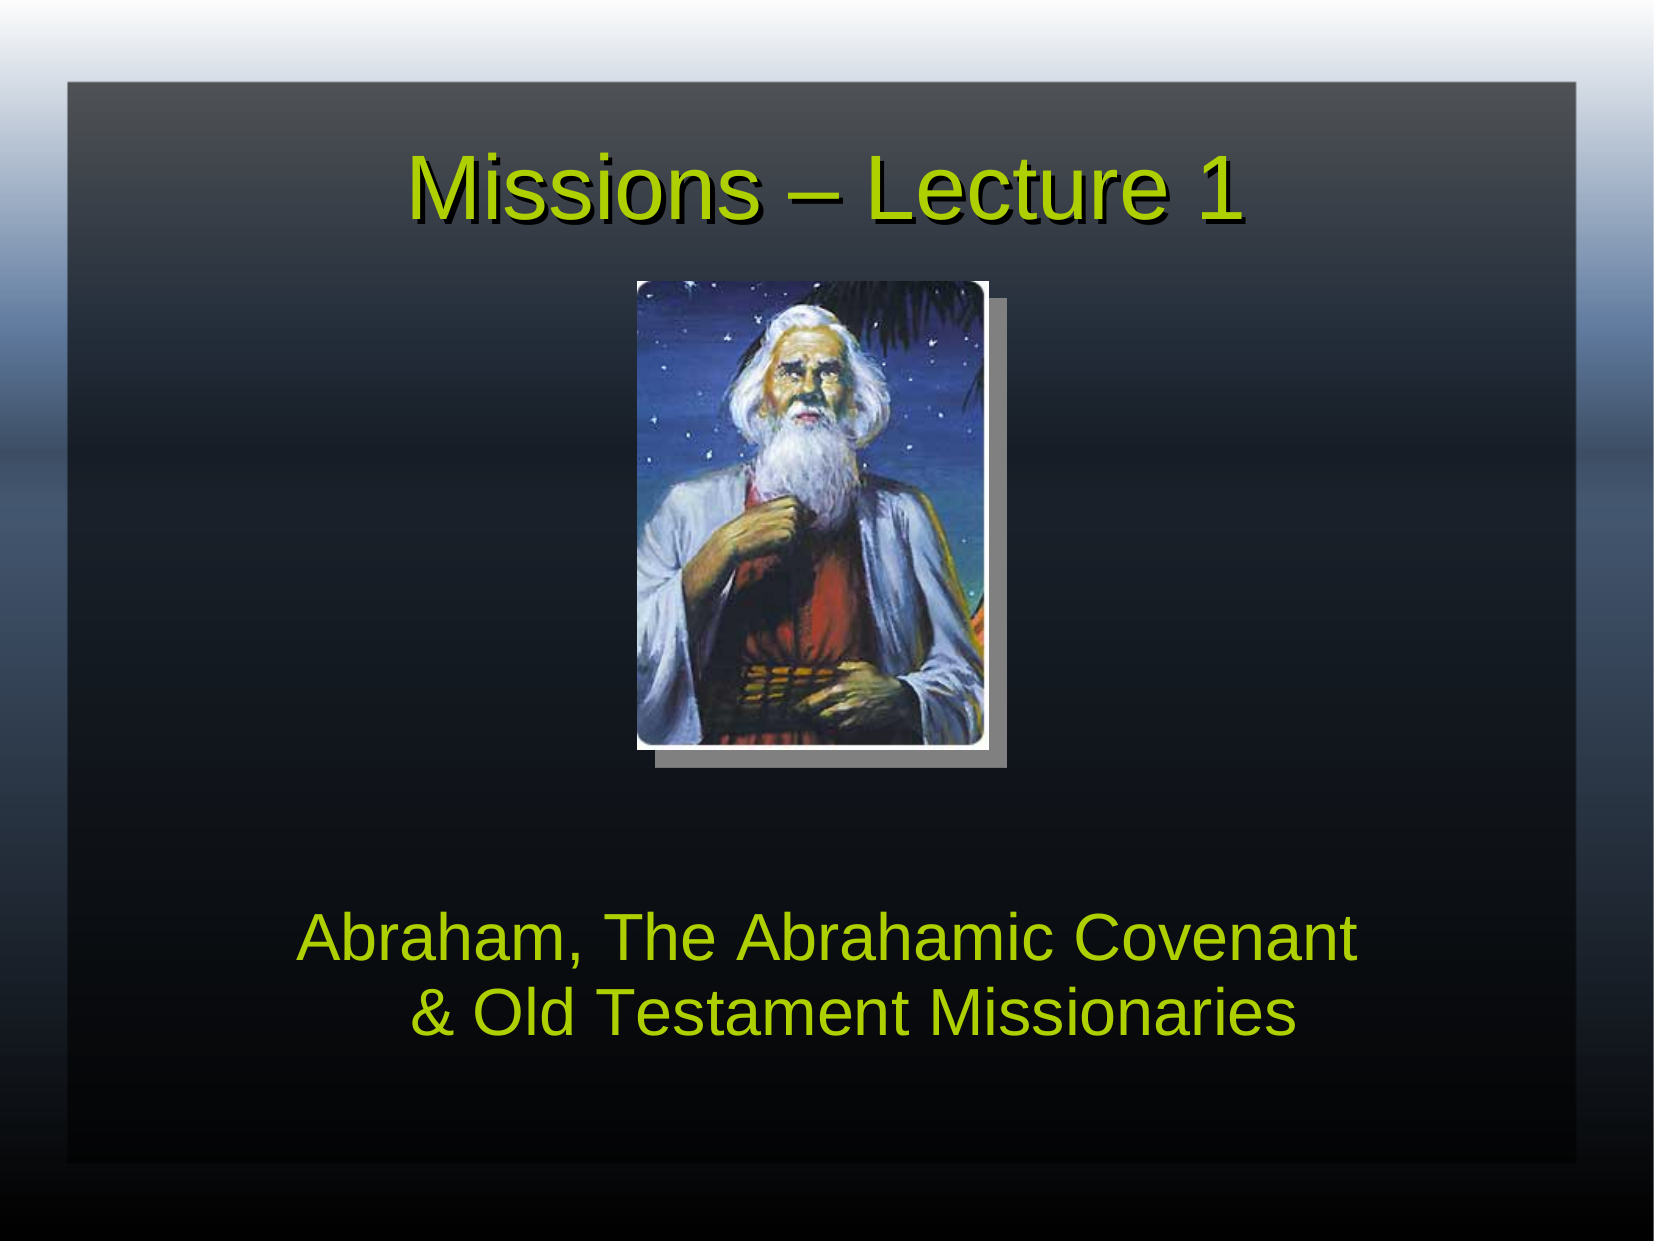

# Missions – Lecture 1
Abraham, The Abrahamic Covenant
& Old Testament Missionaries